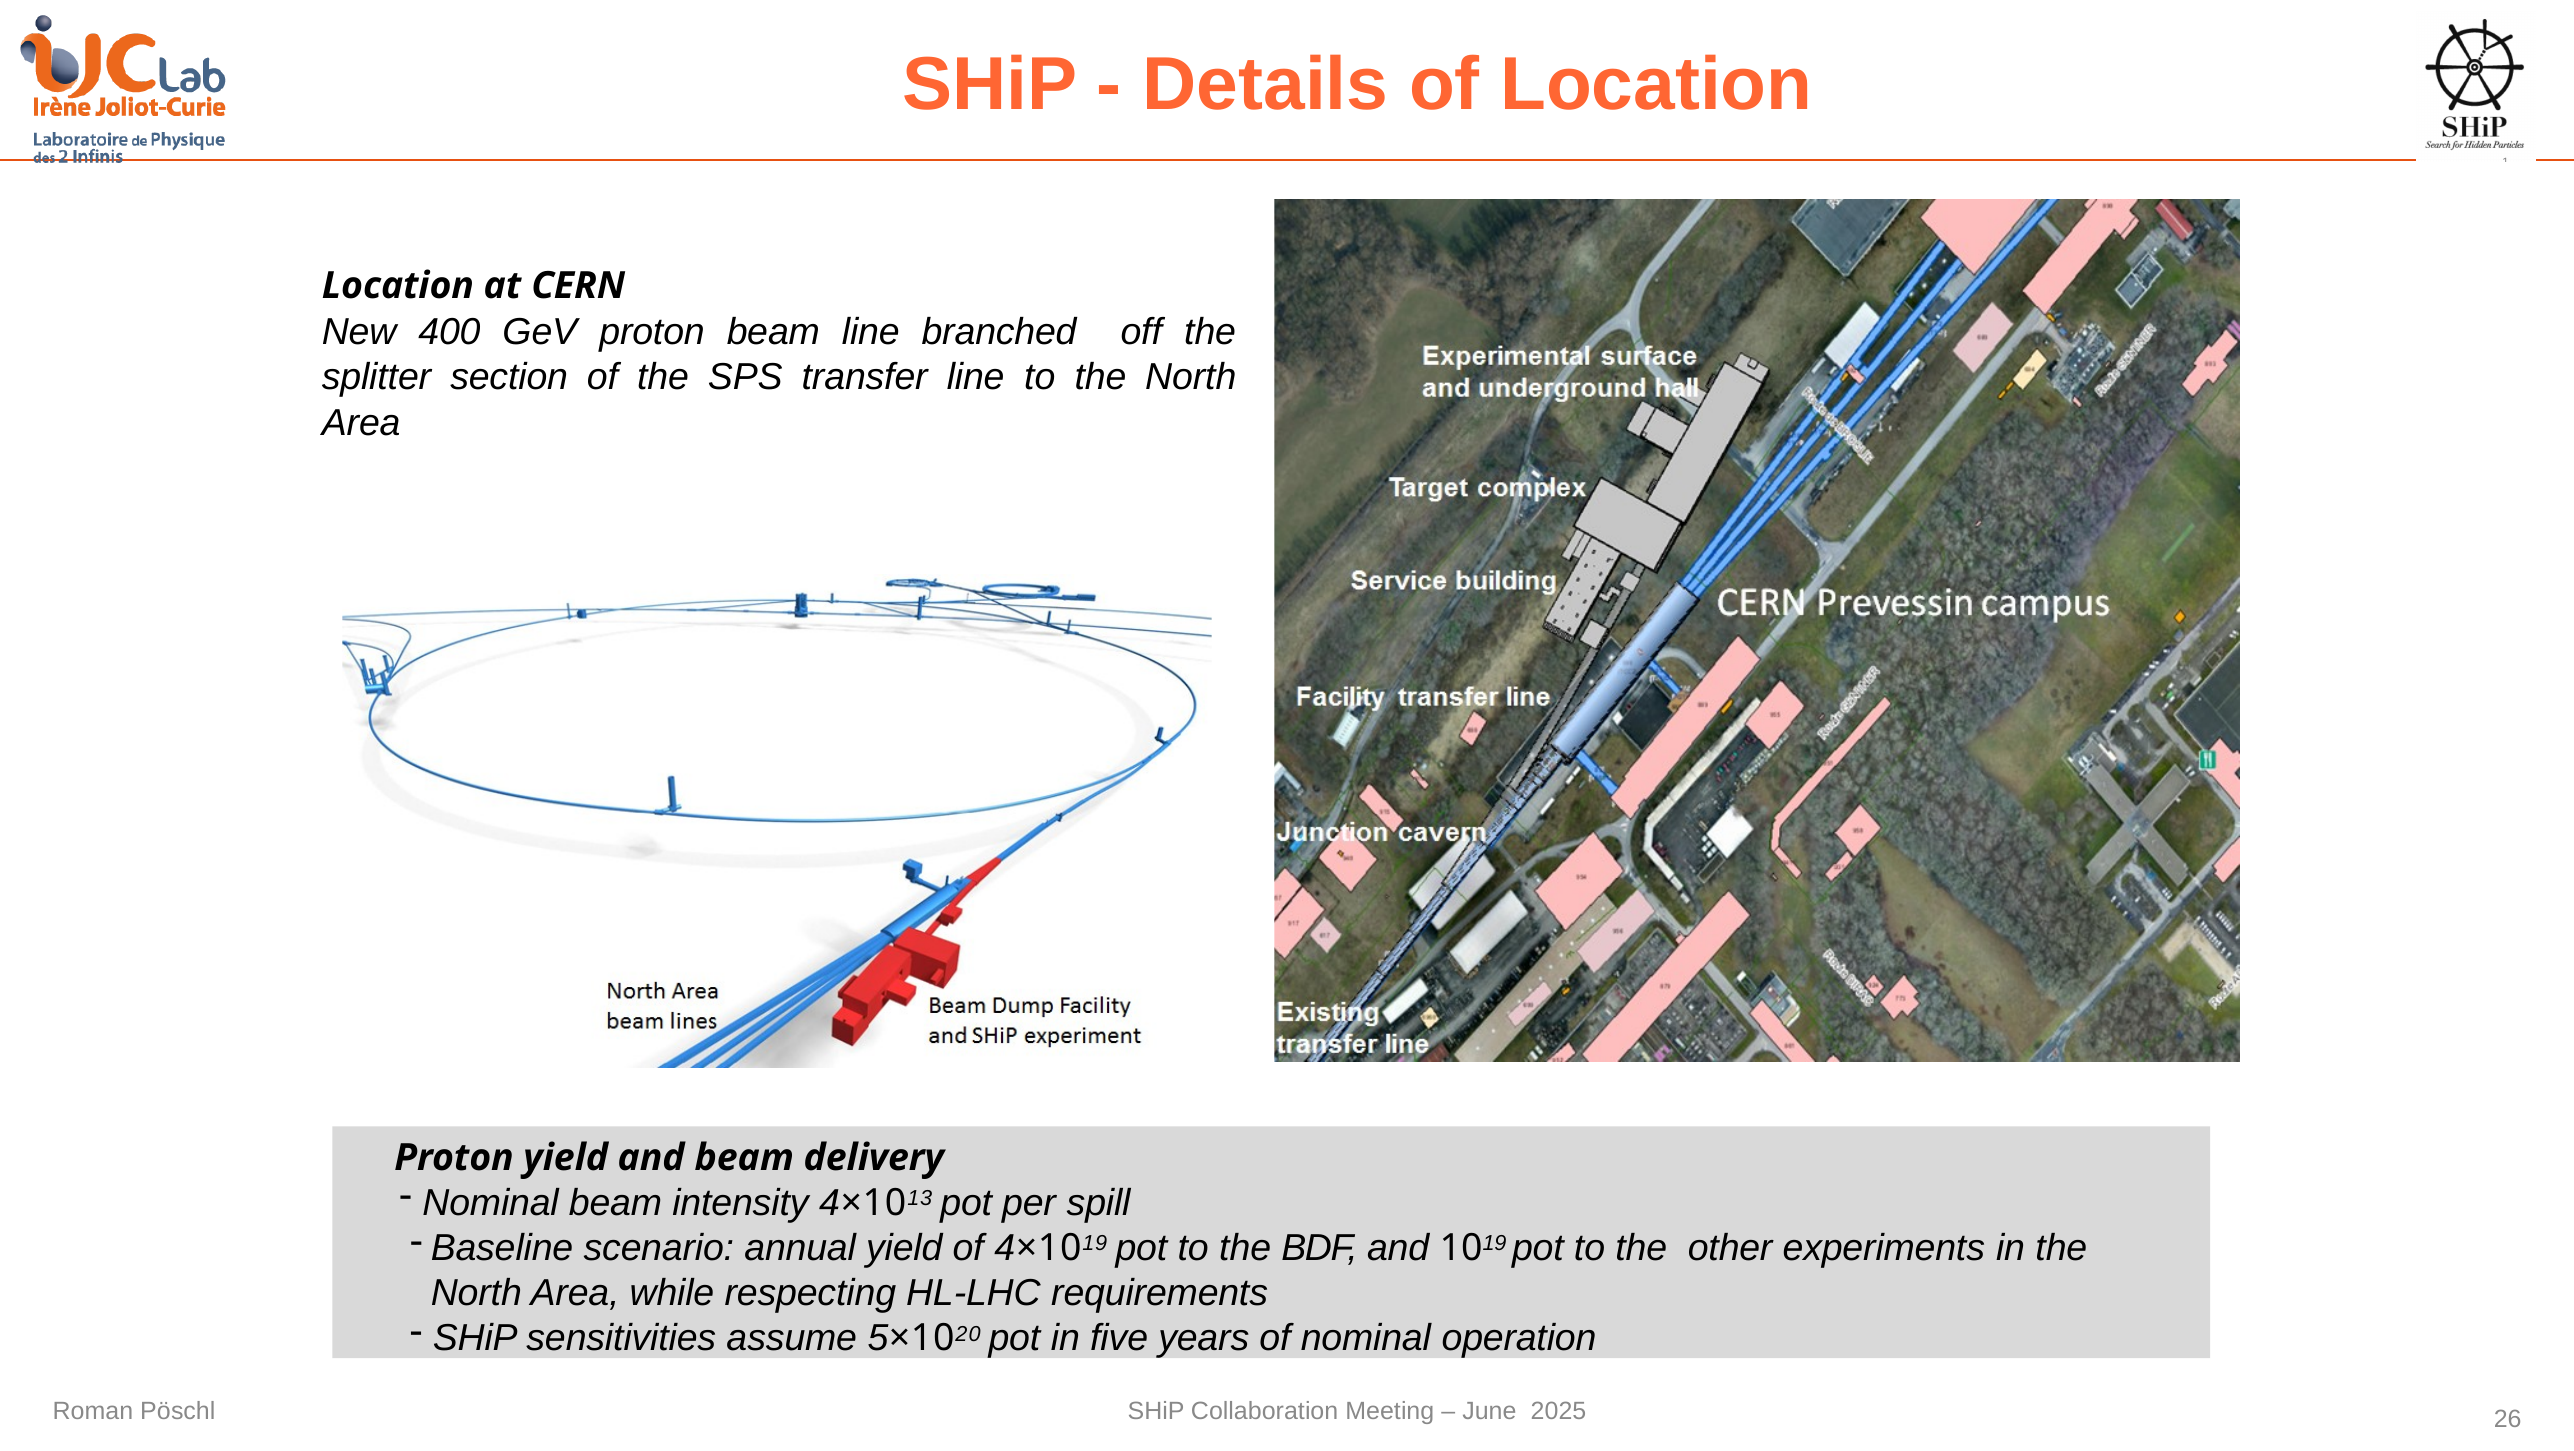

# SHiP - Details of Location
Location at CERN
New 400 GeV proton beam line branched off the splitter section of the SPS transfer line to the North Area
Proton yield and beam delivery
Nominal beam intensity 4×1013 pot per spill
Baseline scenario: annual yield of 4×1019 pot to the BDF, and 1019 pot to the other experiments in the North Area, while respecting HL-LHC requirements
SHiP sensitivities assume 5×1020 pot in five years of nominal operation